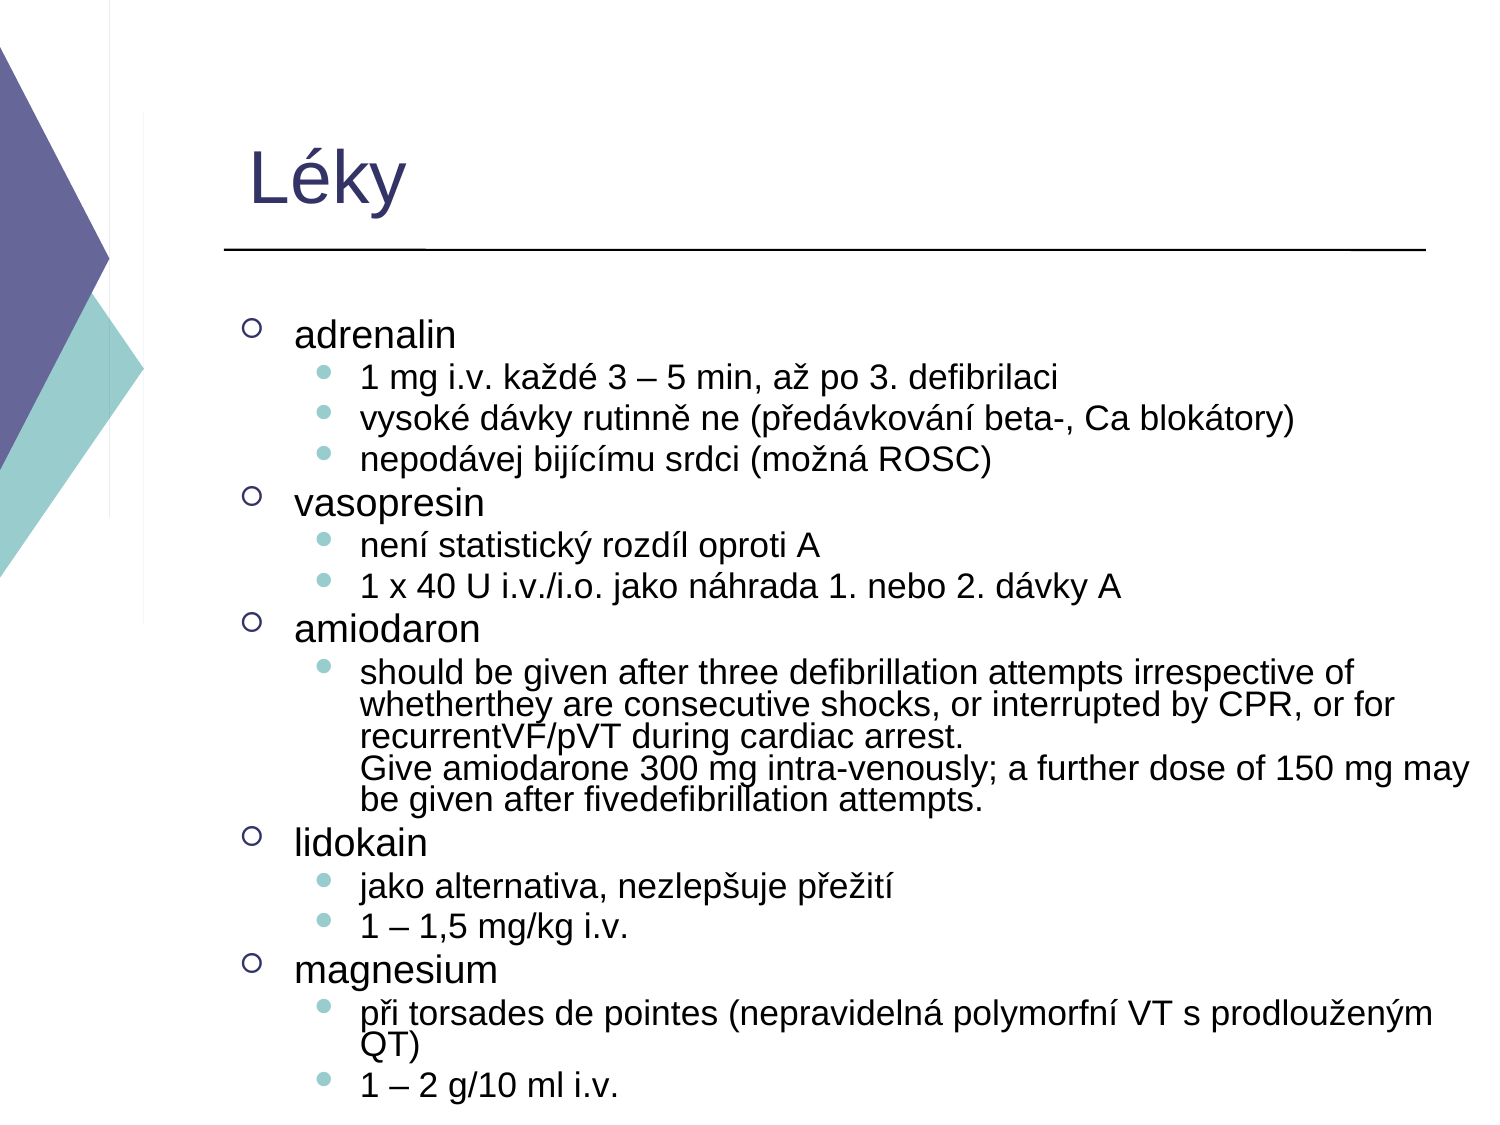

# Léky
adrenalin
1 mg i.v. každé 3 – 5 min, až po 3. defibrilaci
vysoké dávky rutinně ne (předávkování beta-, Ca blokátory)
nepodávej bijícímu srdci (možná ROSC)
vasopresin
není statistický rozdíl oproti A
1 x 40 U i.v./i.o. jako náhrada 1. nebo 2. dávky A
amiodaron
should be given after three defibrillation attempts irrespective of whetherthey are consecutive shocks, or interrupted by CPR, or for recurrentVF/pVT during cardiac arrest.
Give amiodarone 300 mg intra-venously; a further dose of 150 mg may be given after fivedefibrillation attempts.
lidokain
jako alternativa, nezlepšuje přežití
1 – 1,5 mg/kg i.v.
magnesium
při torsades de pointes (nepravidelná polymorfní VT s prodlouženým QT)
1 – 2 g/10 ml i.v.